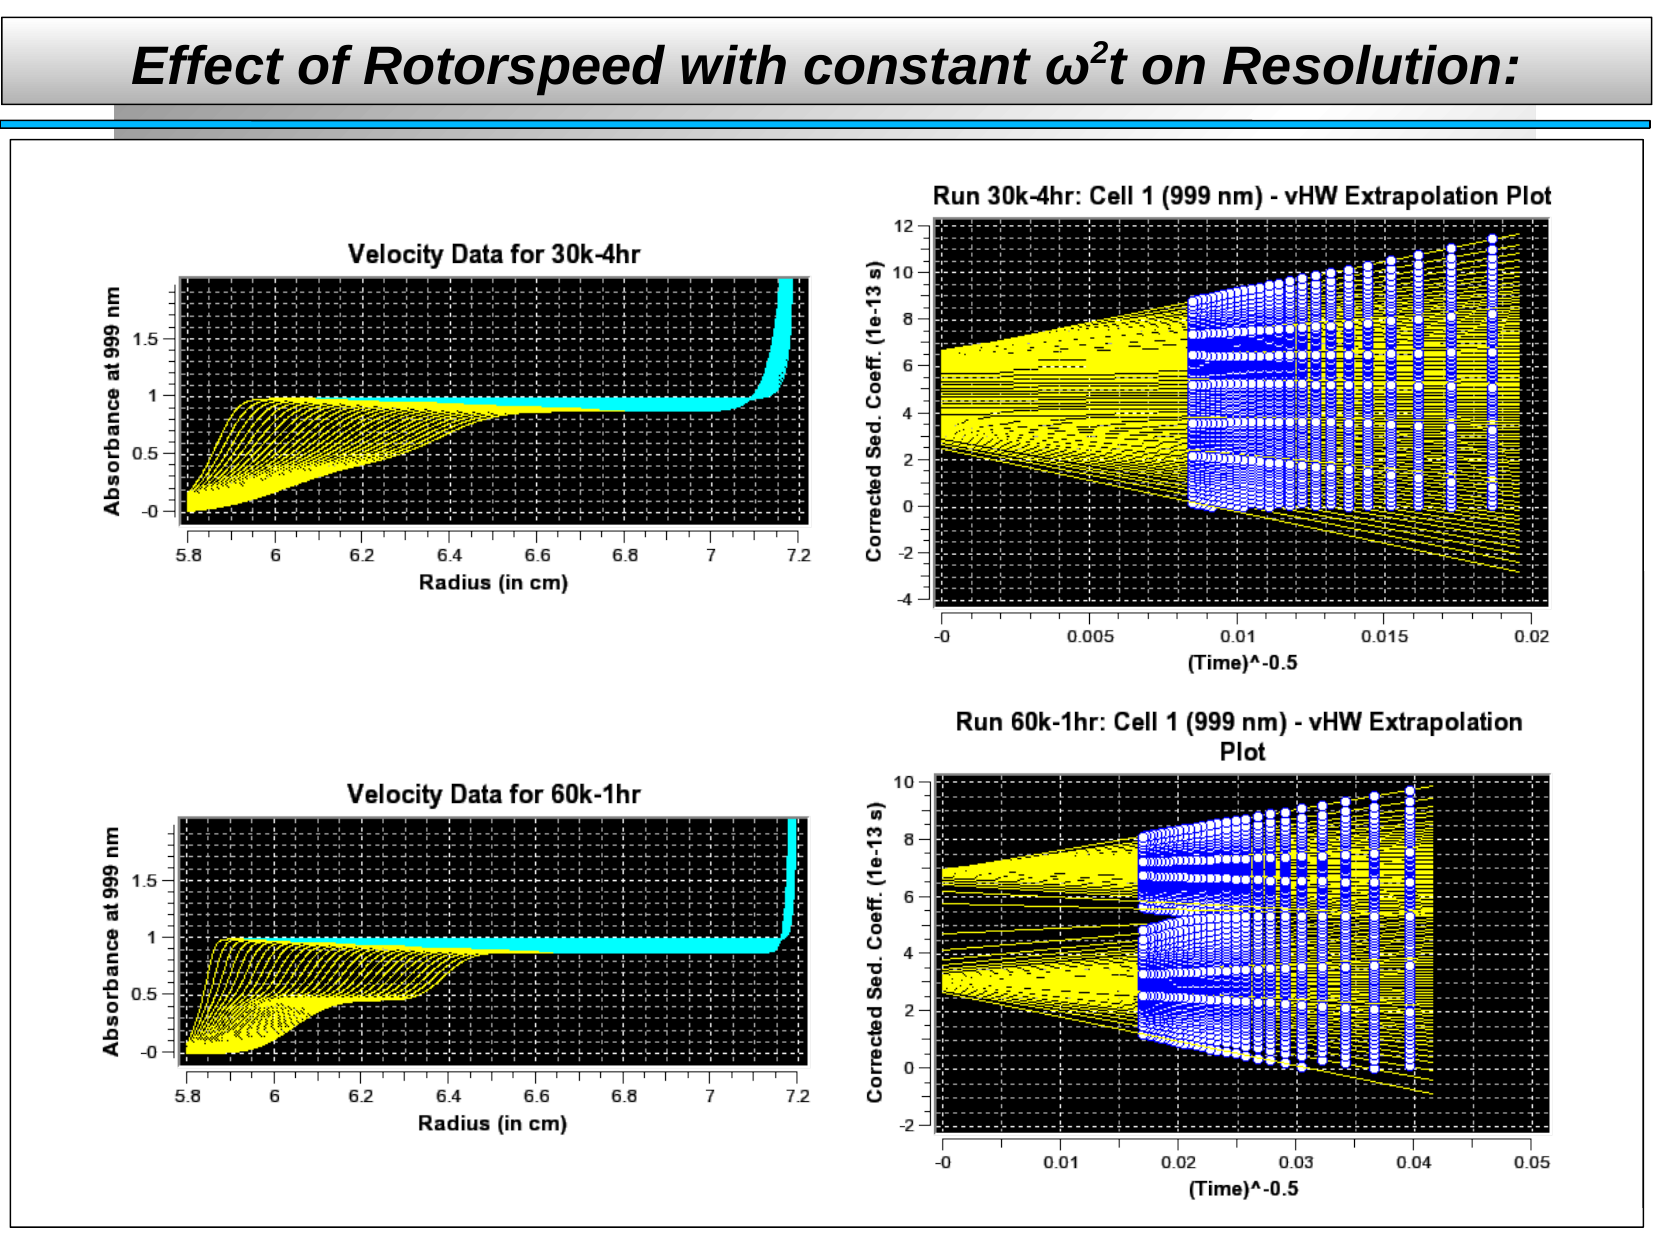

Effect of Rotorspeed with constant ω2t on Resolution: